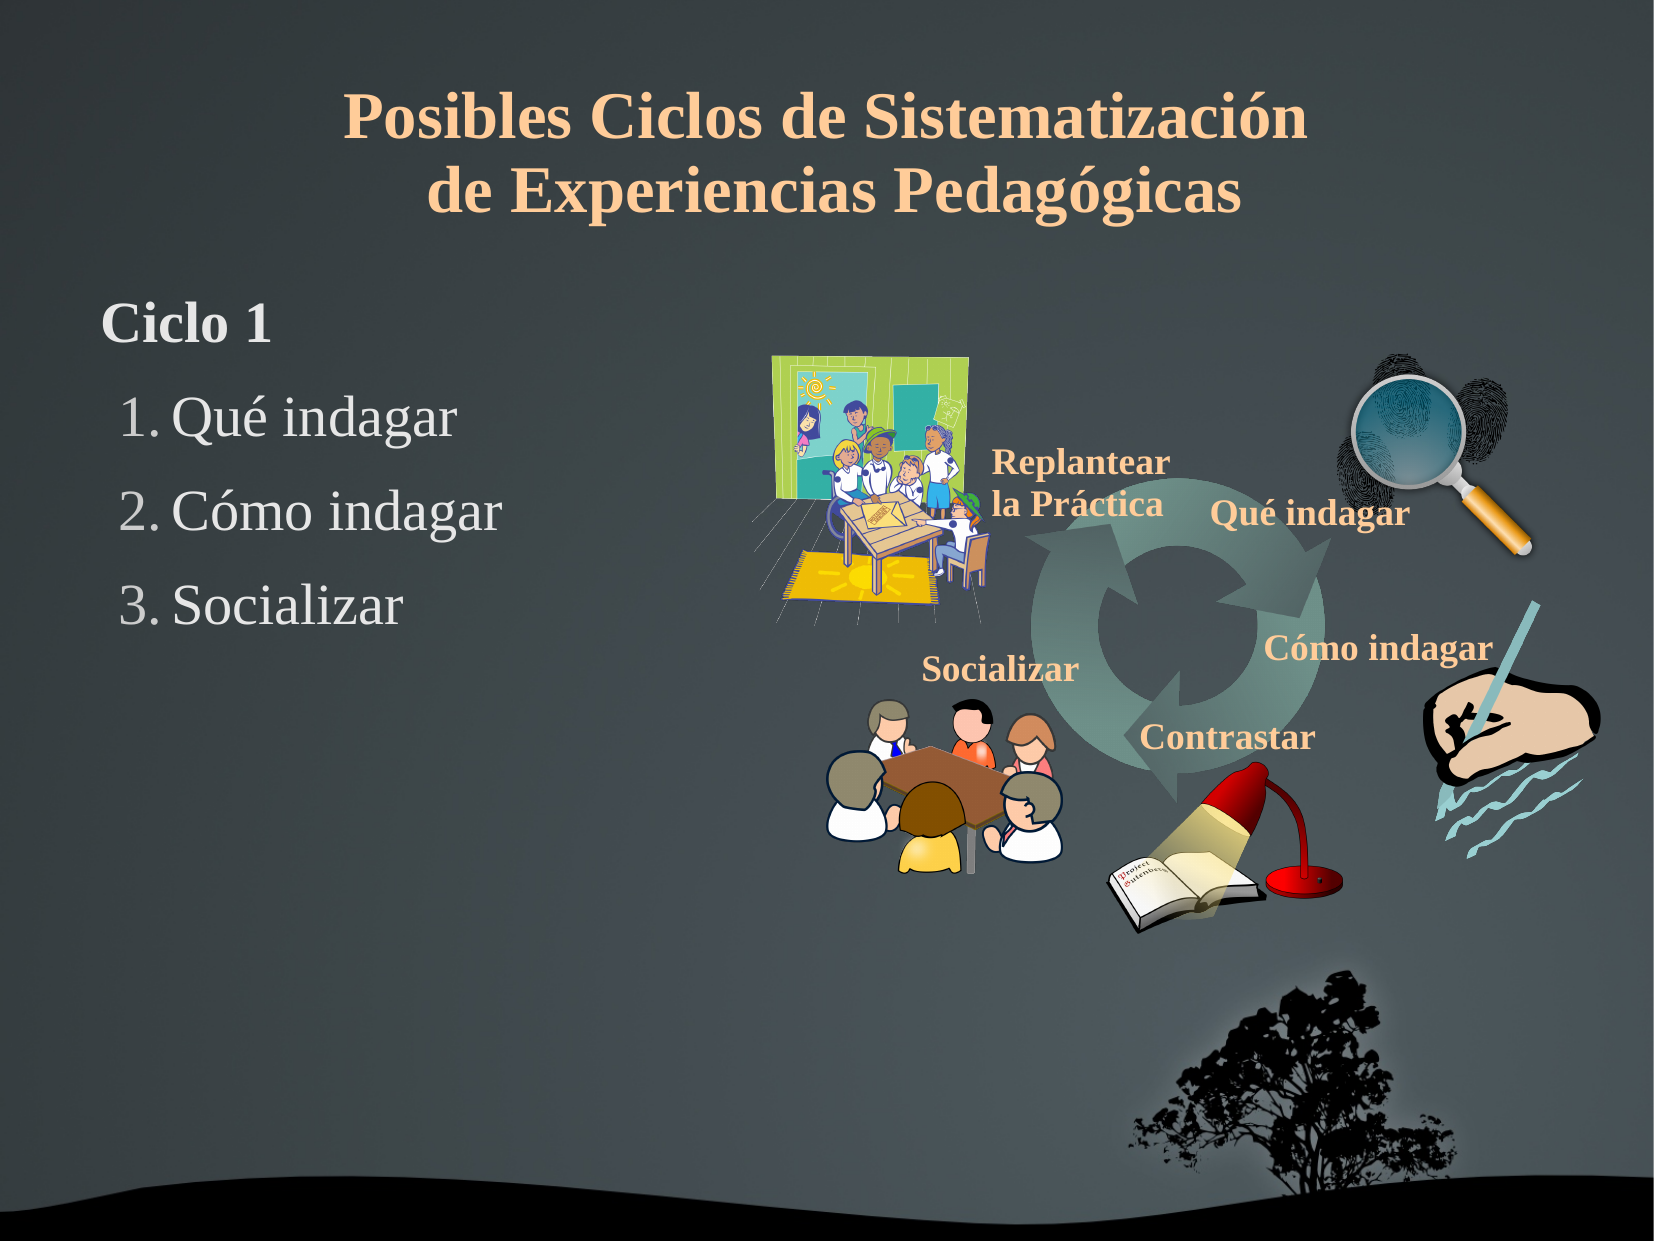

# Posibles Ciclos de Sistematización de Experiencias Pedagógicas
Ciclo 1
Qué indagar
Cómo indagar
Socializar
Replantear
la Práctica
Qué indagar
Cómo indagar
Socializar
Contrastar